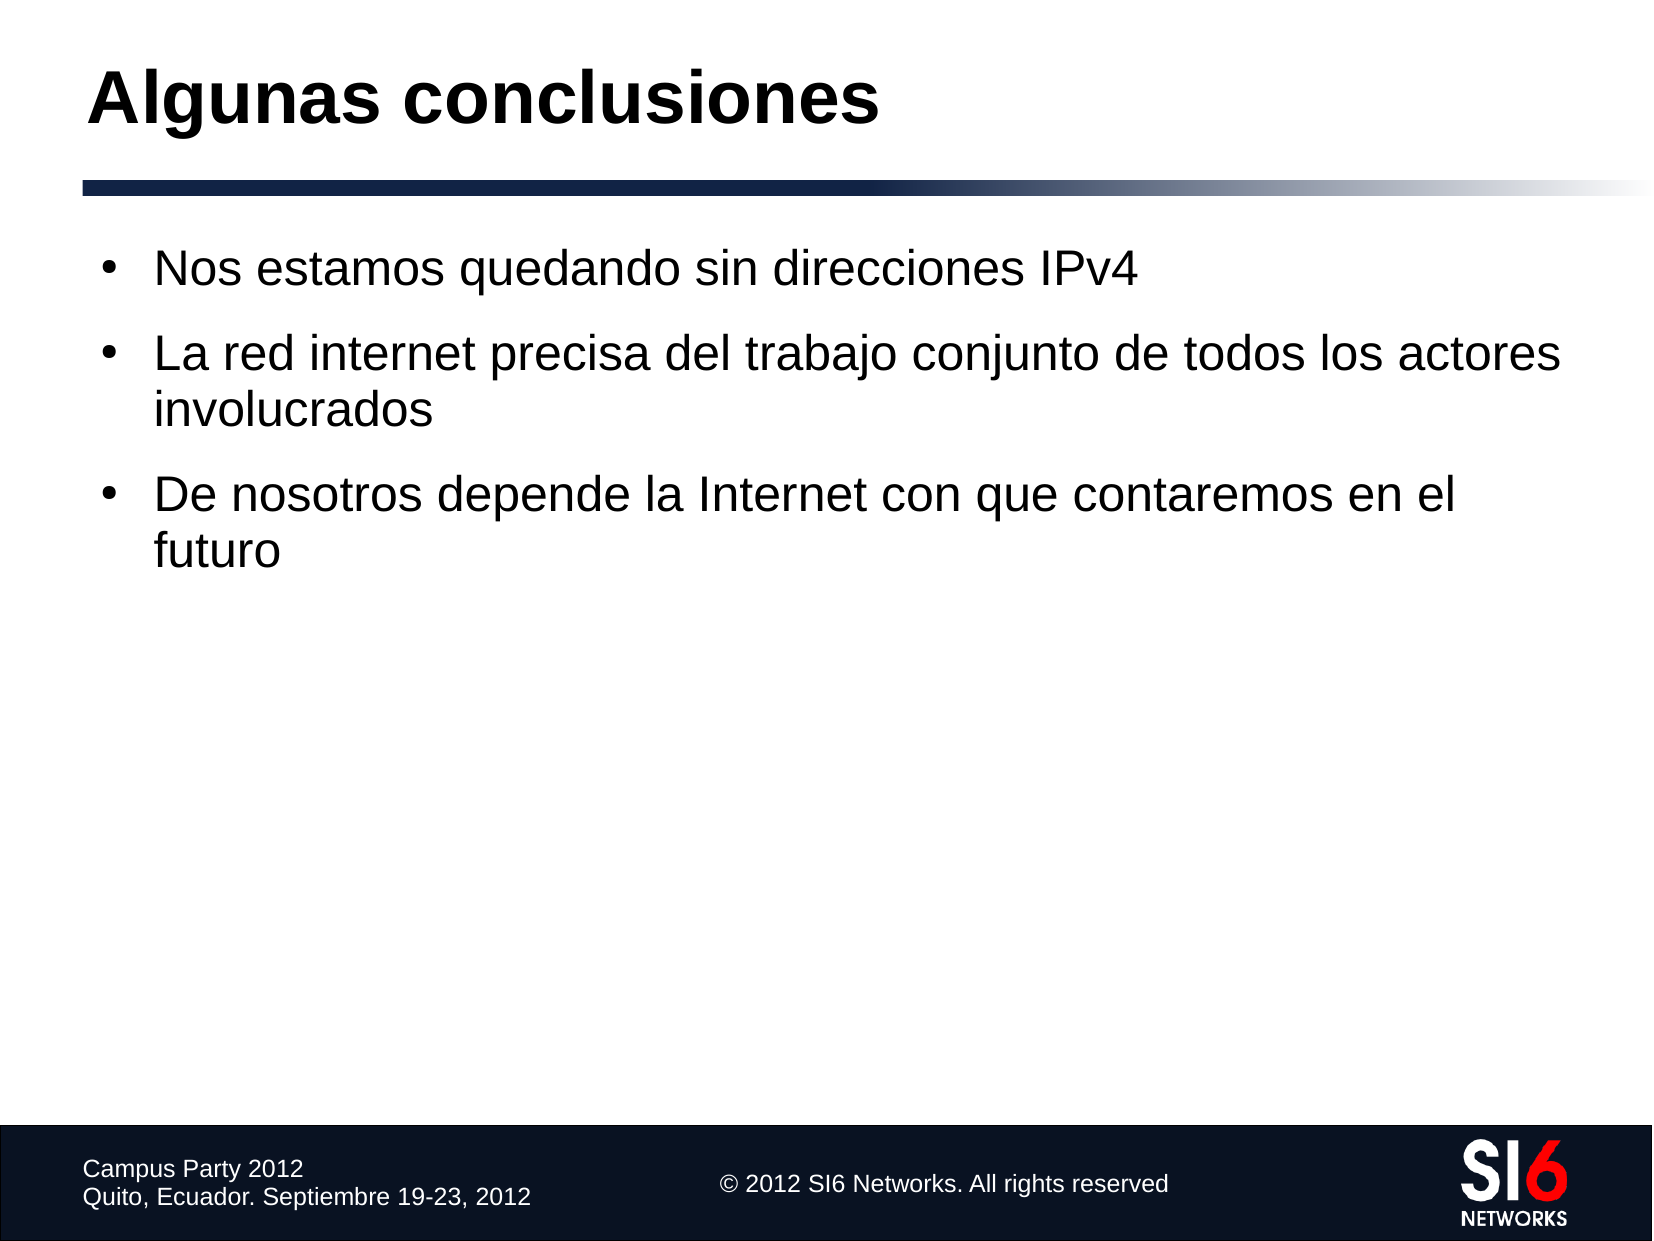

# Algunas conclusiones
Nos estamos quedando sin direcciones IPv4
La red internet precisa del trabajo conjunto de todos los actores involucrados
De nosotros depende la Internet con que contaremos en el futuro
Congreso de Seguridad en Computo 2011